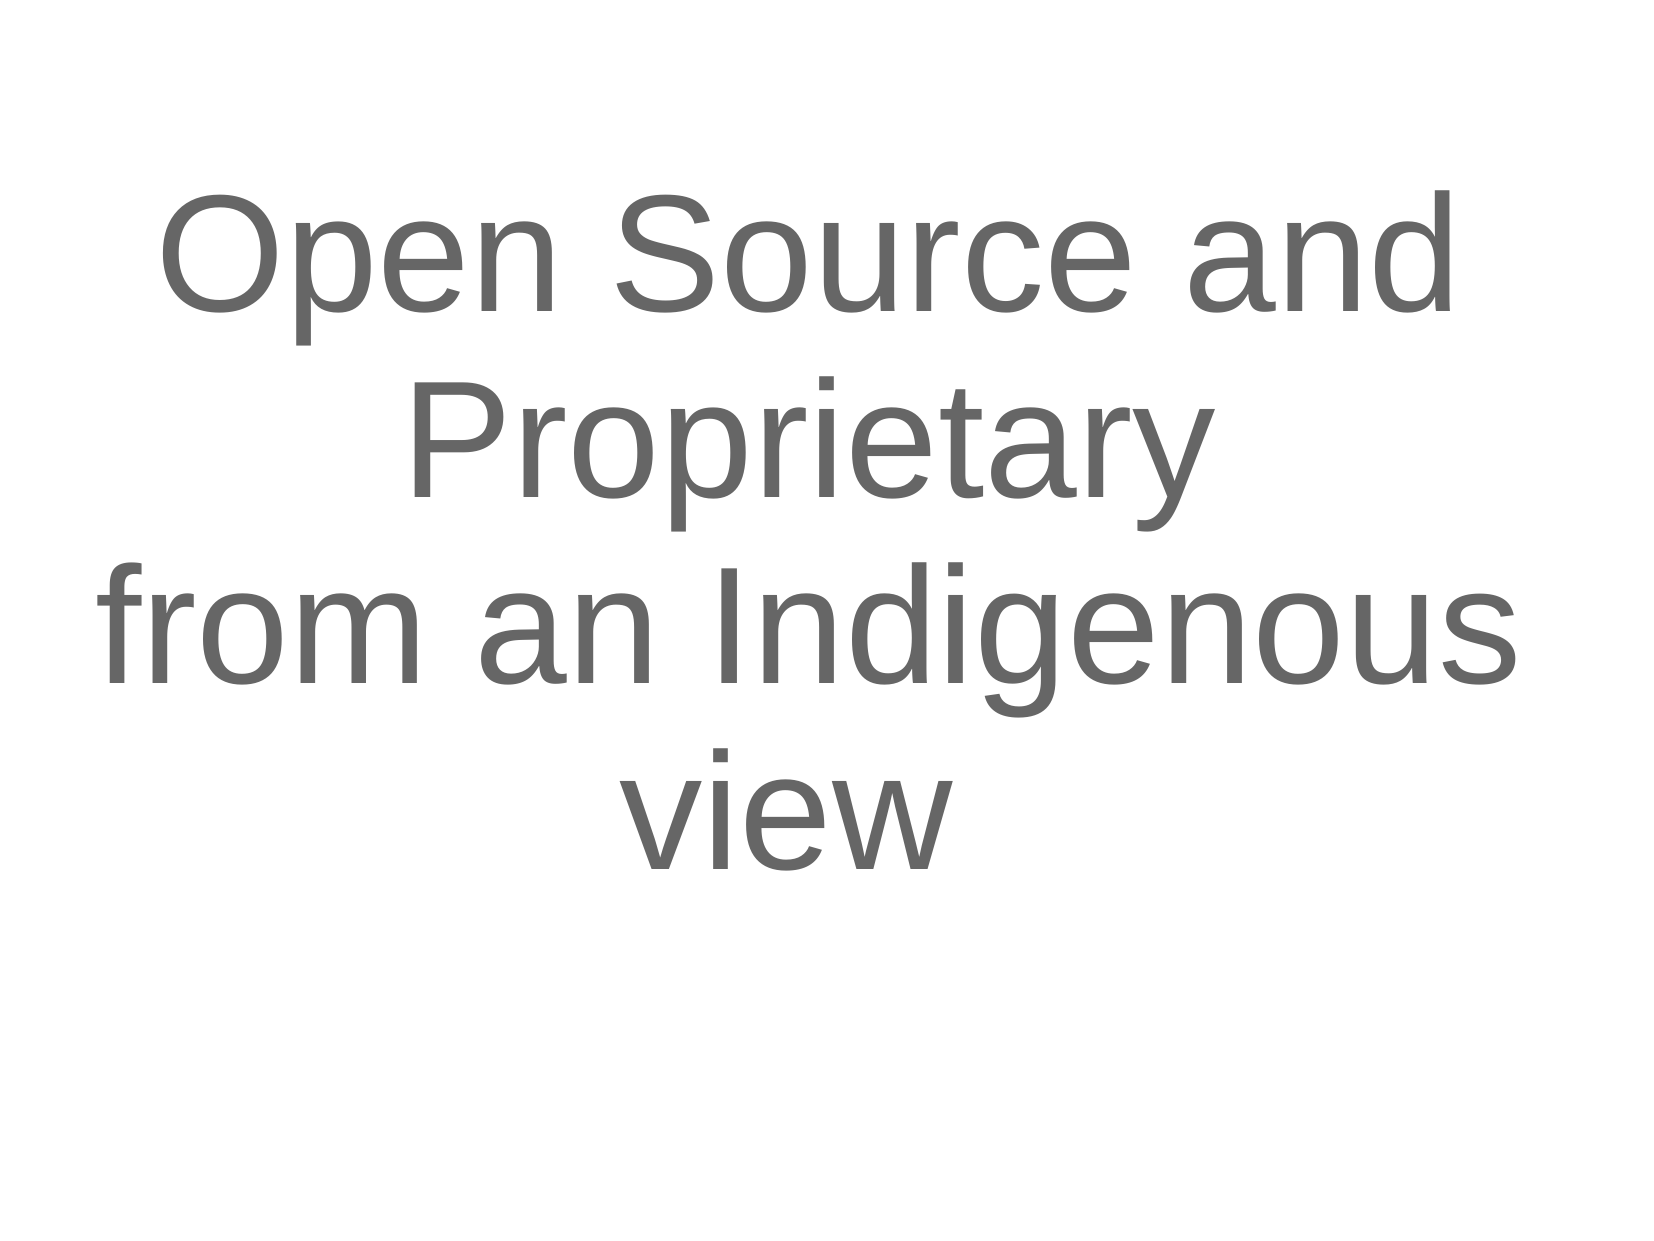

# Open Source and Proprietary from an Indigenous view